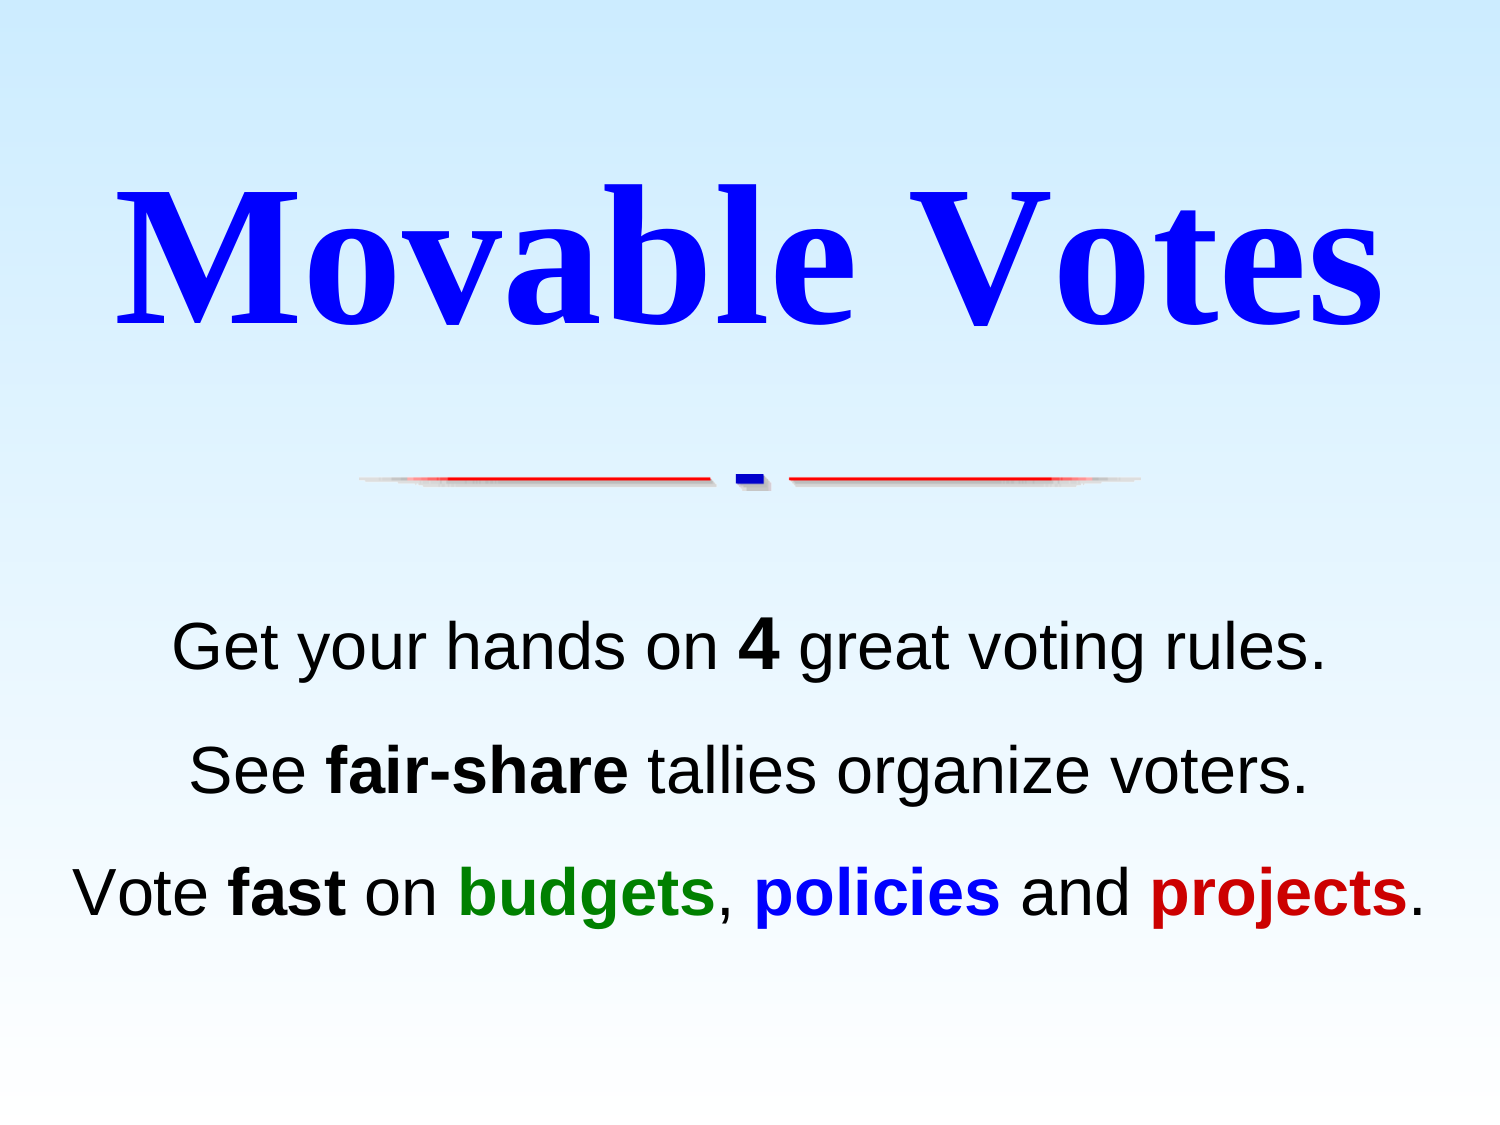

# Movable Votes
Get your hands on 4 great voting rules.
See fair-share tallies organize voters.
Vote fast on budgets, policies and projects.